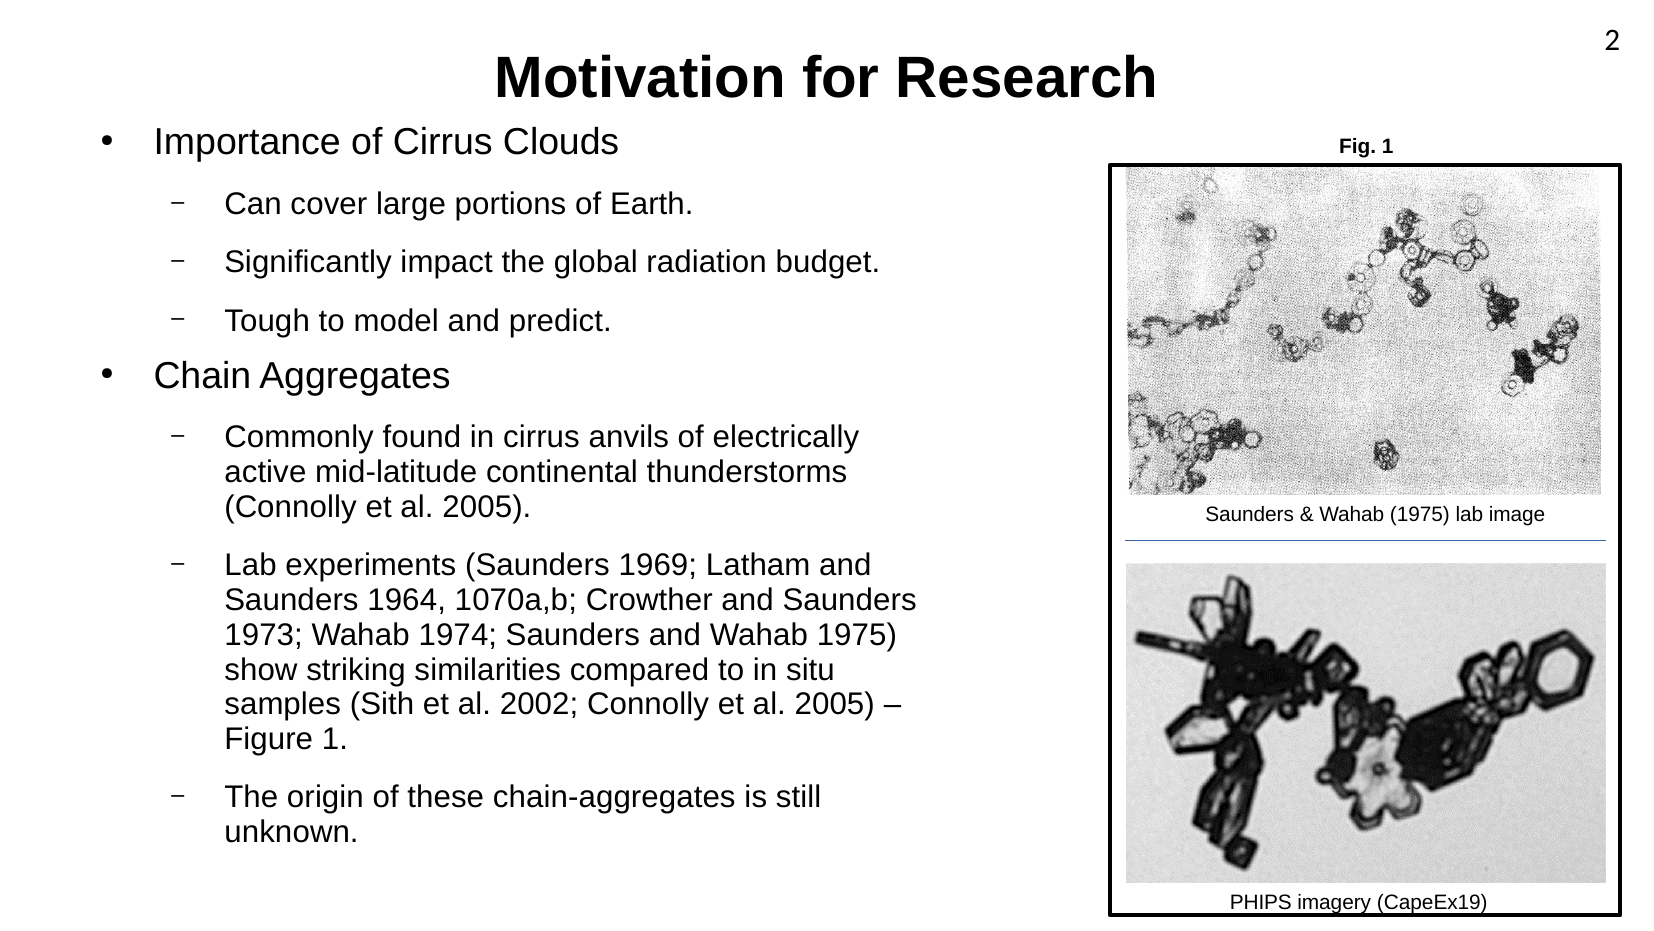

# Motivation for Research
2
Importance of Cirrus Clouds
Can cover large portions of Earth.
Significantly impact the global radiation budget.
Tough to model and predict.
Chain Aggregates
Commonly found in cirrus anvils of electrically active mid-latitude continental thunderstorms (Connolly et al. 2005).
Lab experiments (Saunders 1969; Latham and Saunders 1964, 1070a,b; Crowther and Saunders 1973; Wahab 1974; Saunders and Wahab 1975) show striking similarities compared to in situ samples (Sith et al. 2002; Connolly et al. 2005) – Figure 1.
The origin of these chain-aggregates is still unknown.
 Fig. 1
Saunders & Wahab (1975) lab image
PHIPS imagery (CapeEx19)